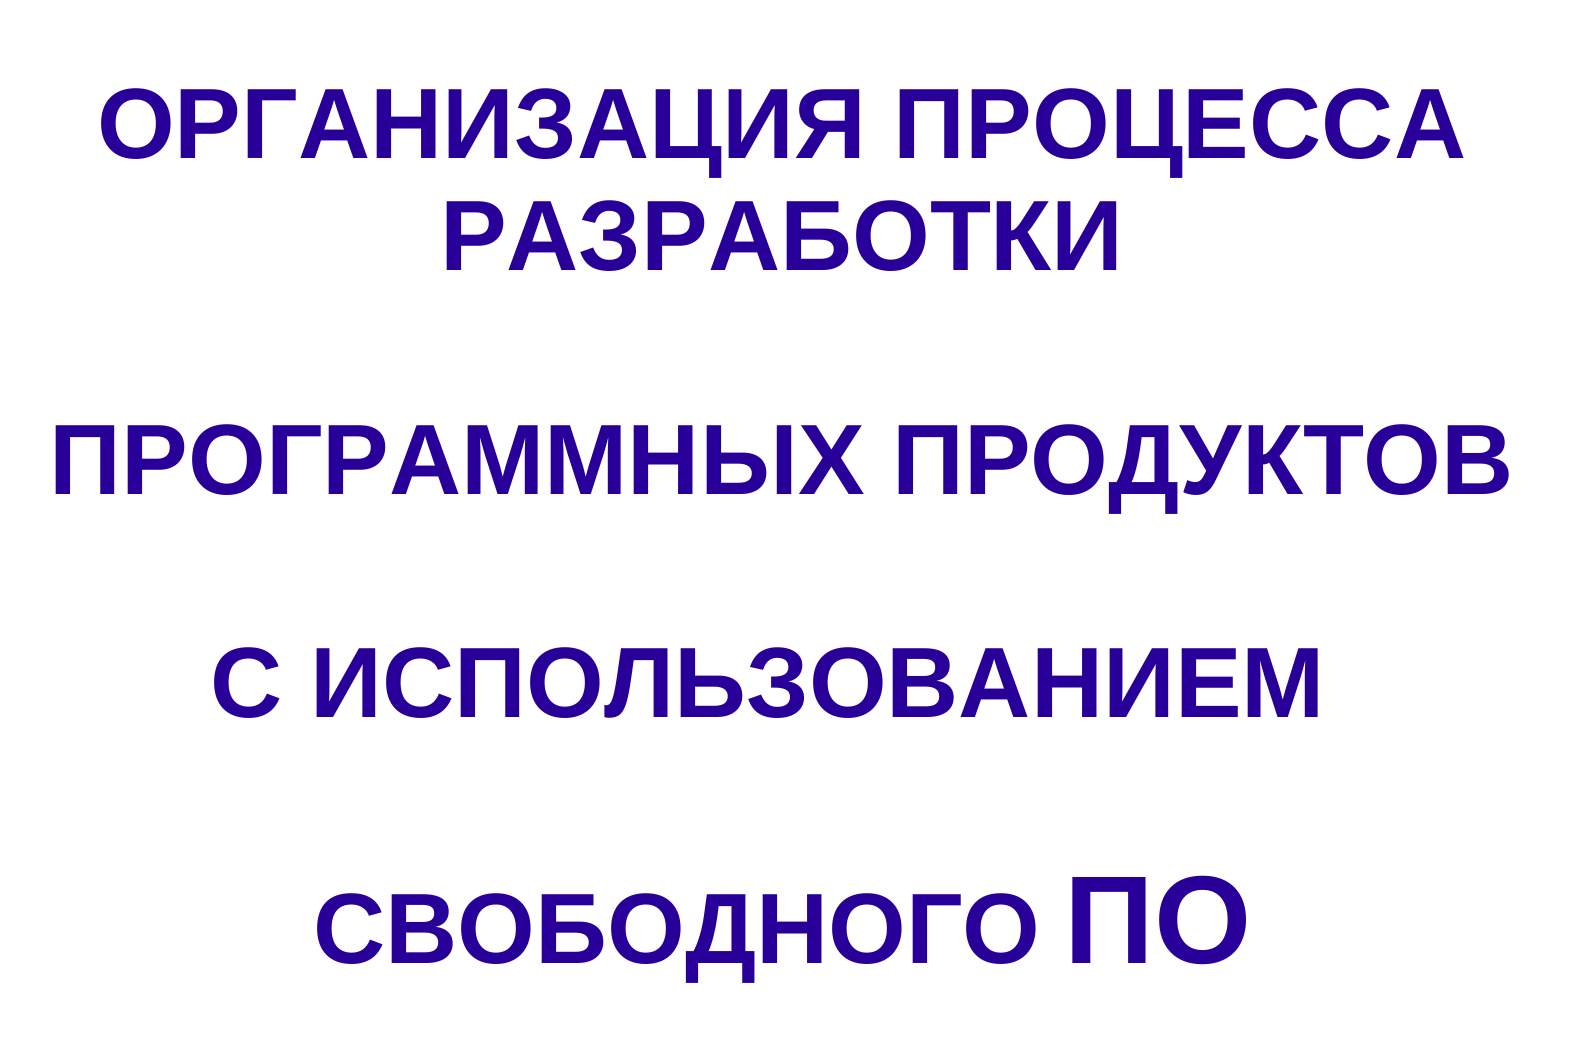

ОРГАНИЗАЦИЯ ПРОЦЕССА
РАЗРАБОТКИ
ПРОГРАММНЫХ ПРОДУКТОВ
С ИСПОЛЬЗОВАНИЕМ
СВОБОДНОГО ПО